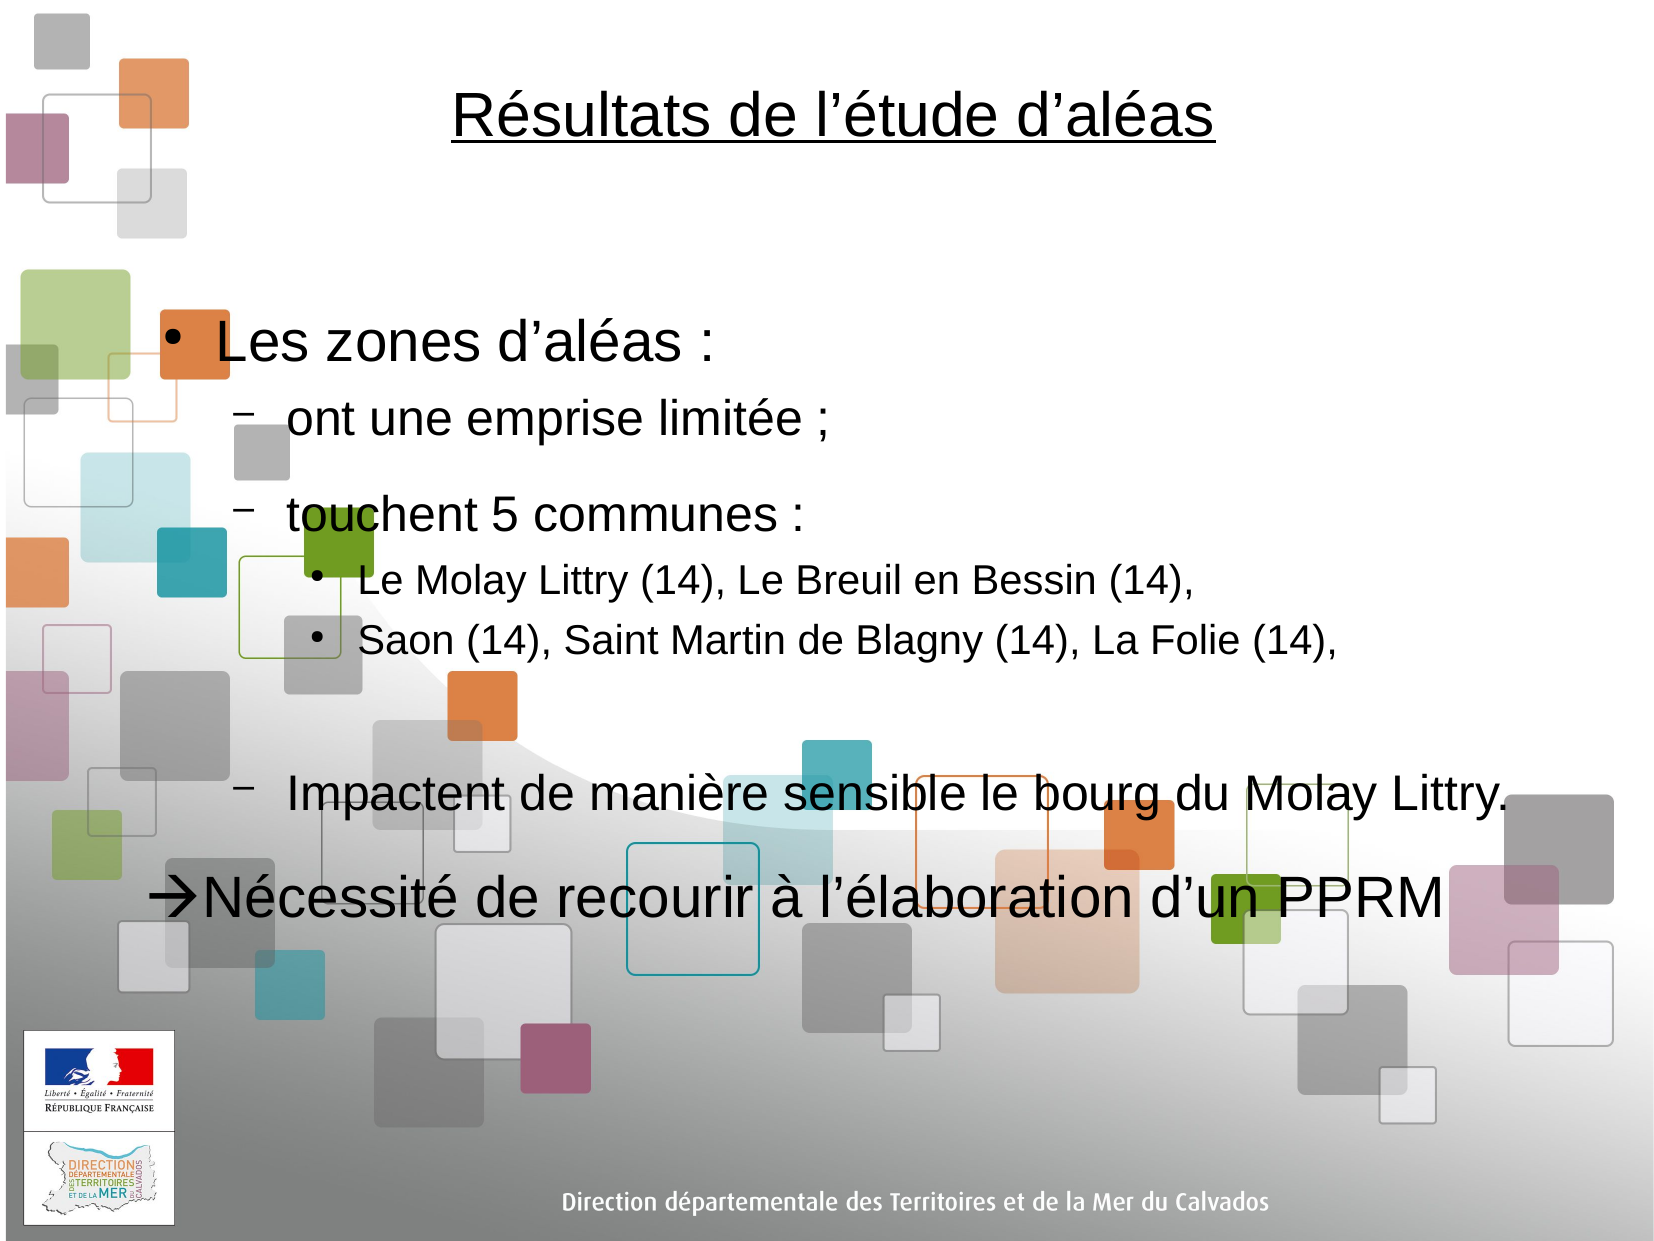

Résultats de l’étude d’aléas
#
Les zones d’aléas :
ont une emprise limitée ;
touchent 5 communes :
Le Molay Littry (14), Le Breuil en Bessin (14),
Saon (14), Saint Martin de Blagny (14), La Folie (14),
Impactent de manière sensible le bourg du Molay Littry.
Nécessité de recourir à l’élaboration d’un PPRM